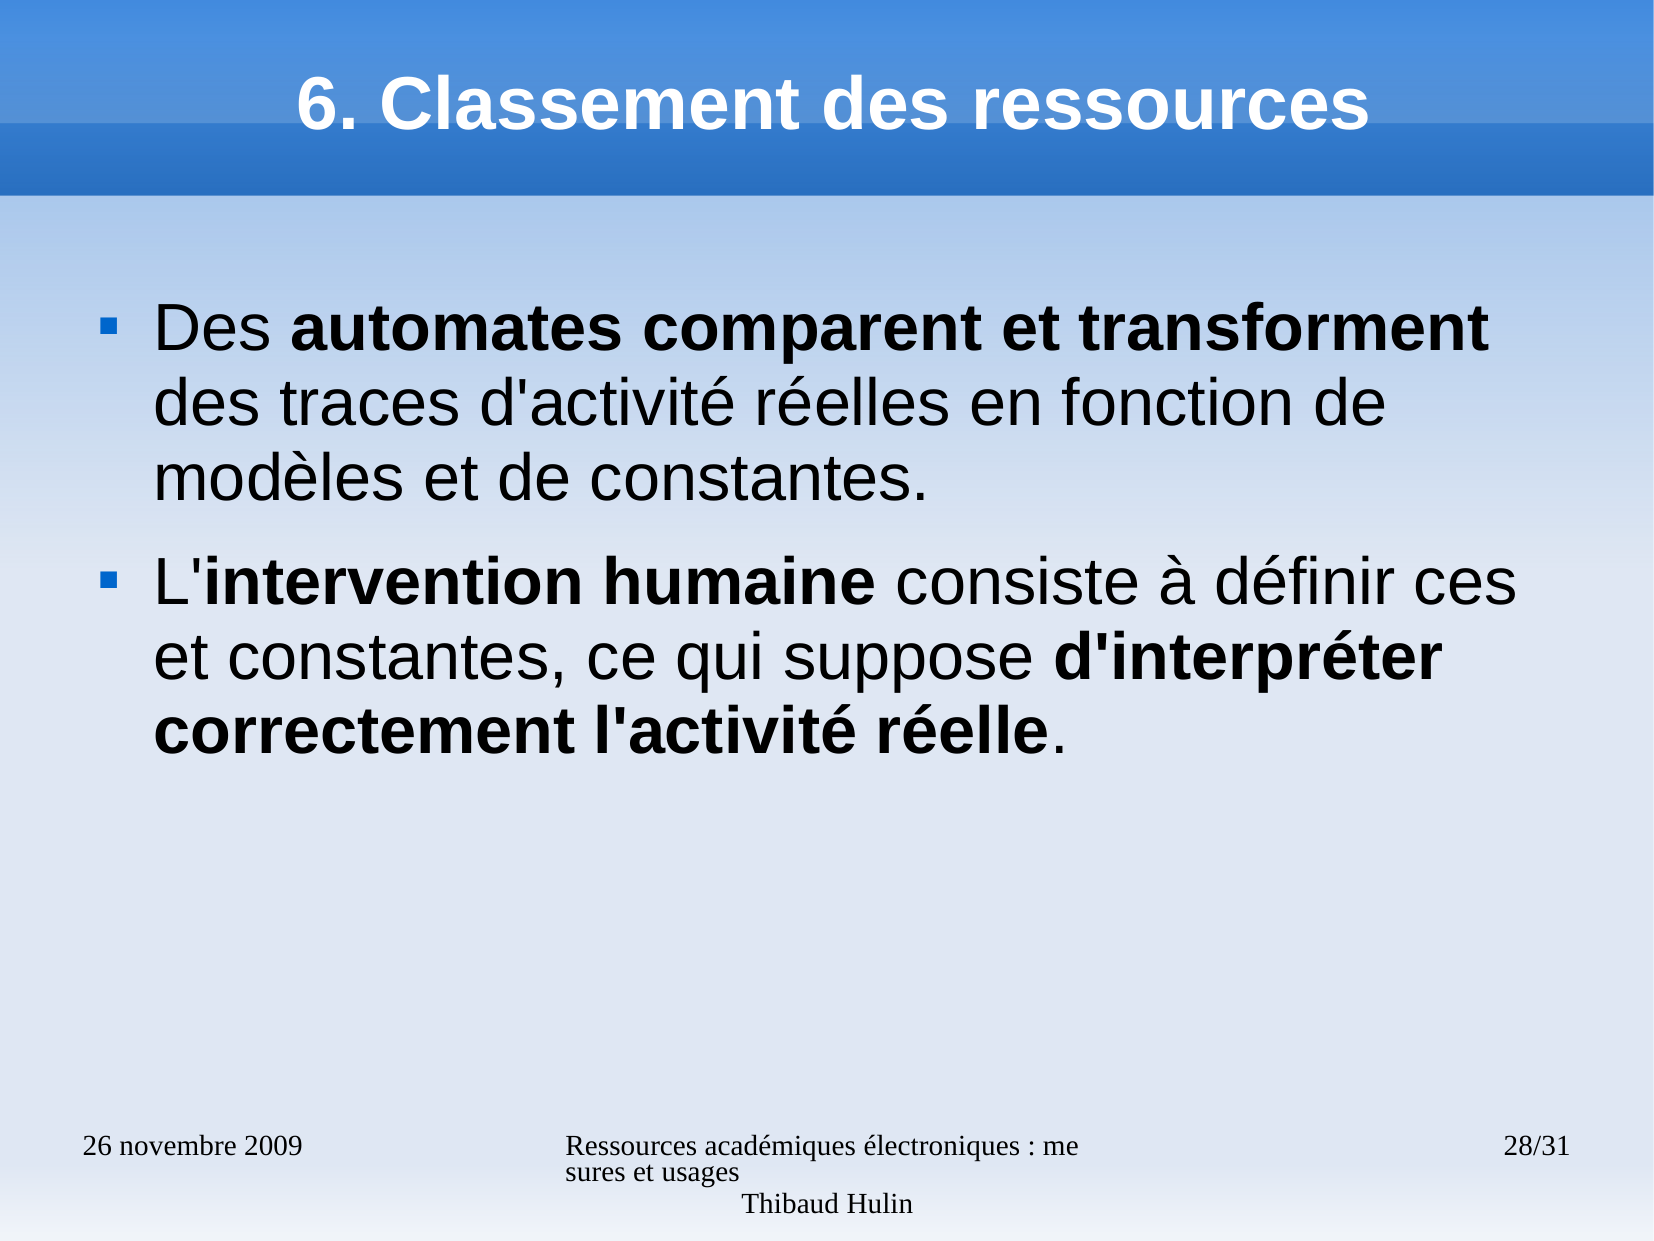

# 6. Classement des ressources
Des automates comparent et transforment des traces d'activité réelles en fonction de modèles et de constantes.
L'intervention humaine consiste à définir ces et constantes, ce qui suppose d'interpréter correctement l'activité réelle.
26 novembre 2009
Ressources académiques électroniques : mesures et usages
28